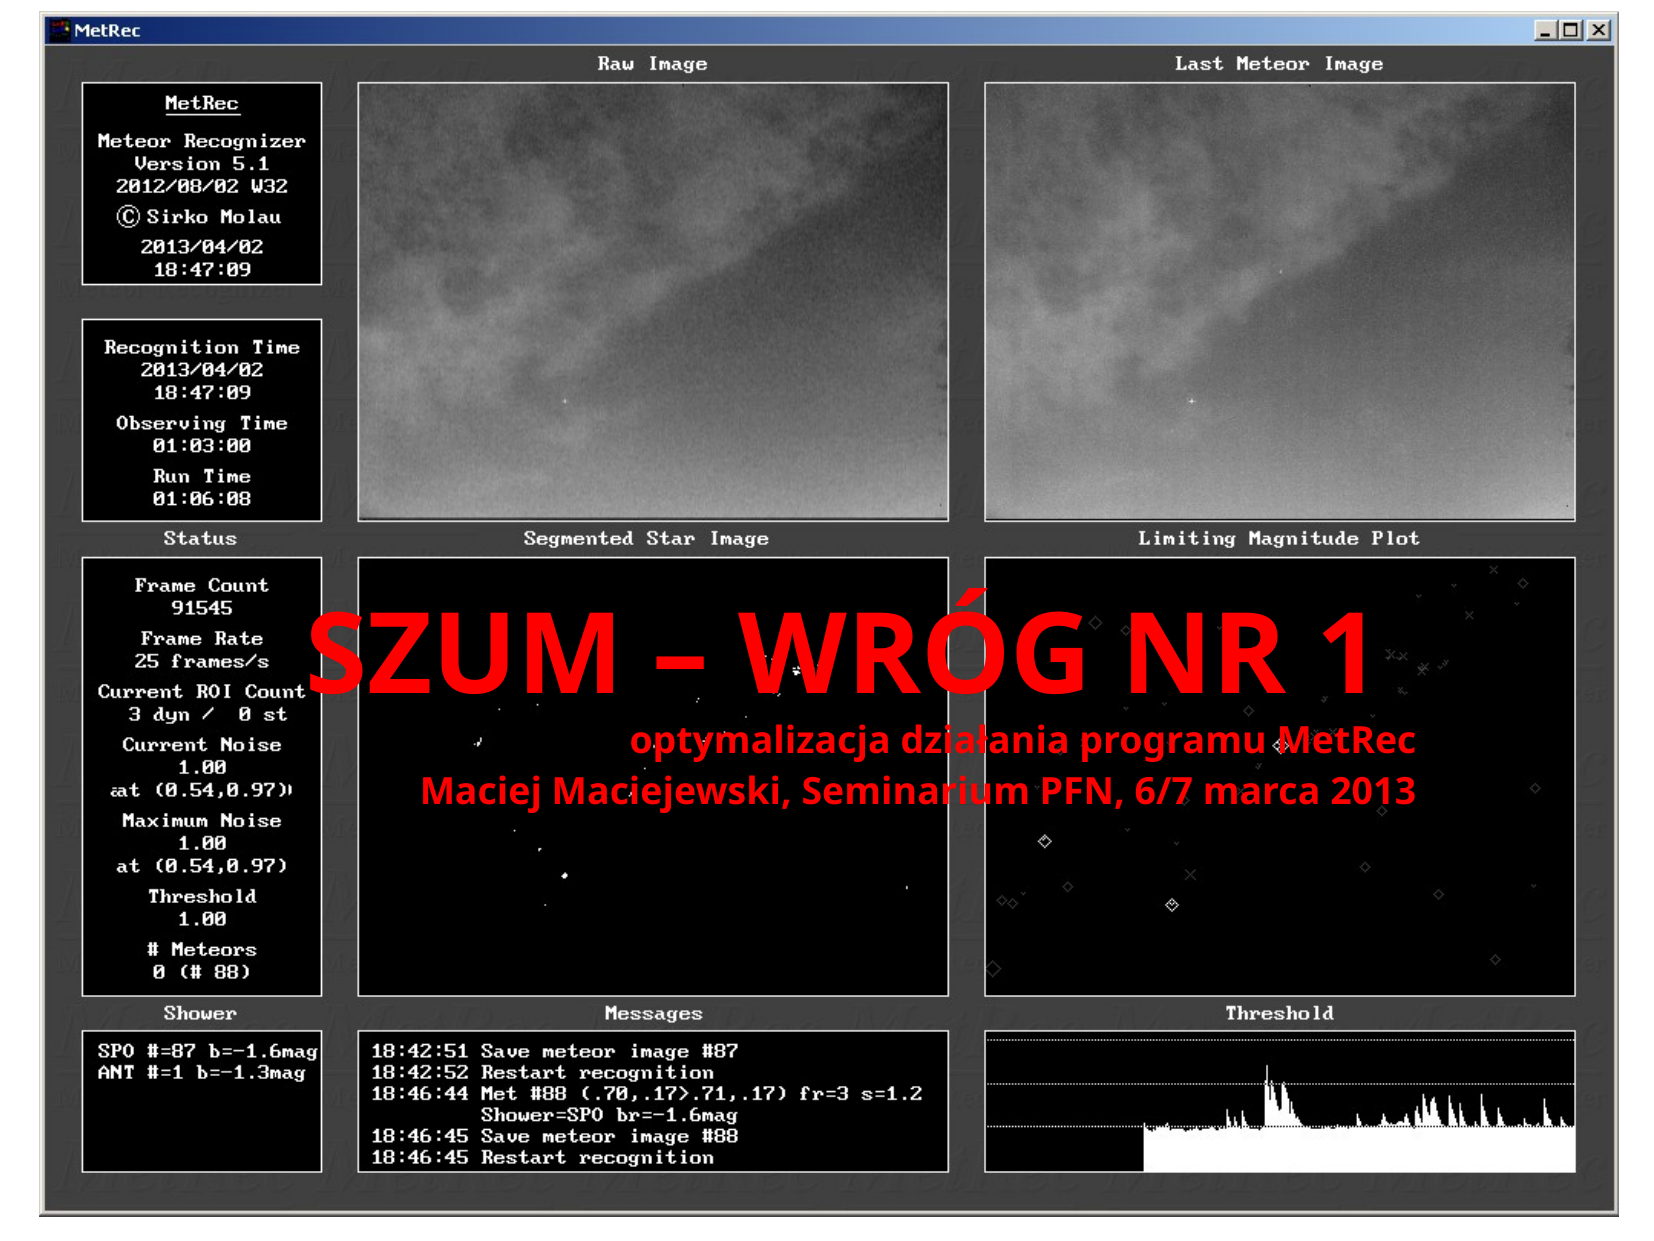

# SZUM – WRÓG NR 1
optymalizacja działania programu MetRec
Maciej Maciejewski, Seminarium PFN, 6/7 marca 2013